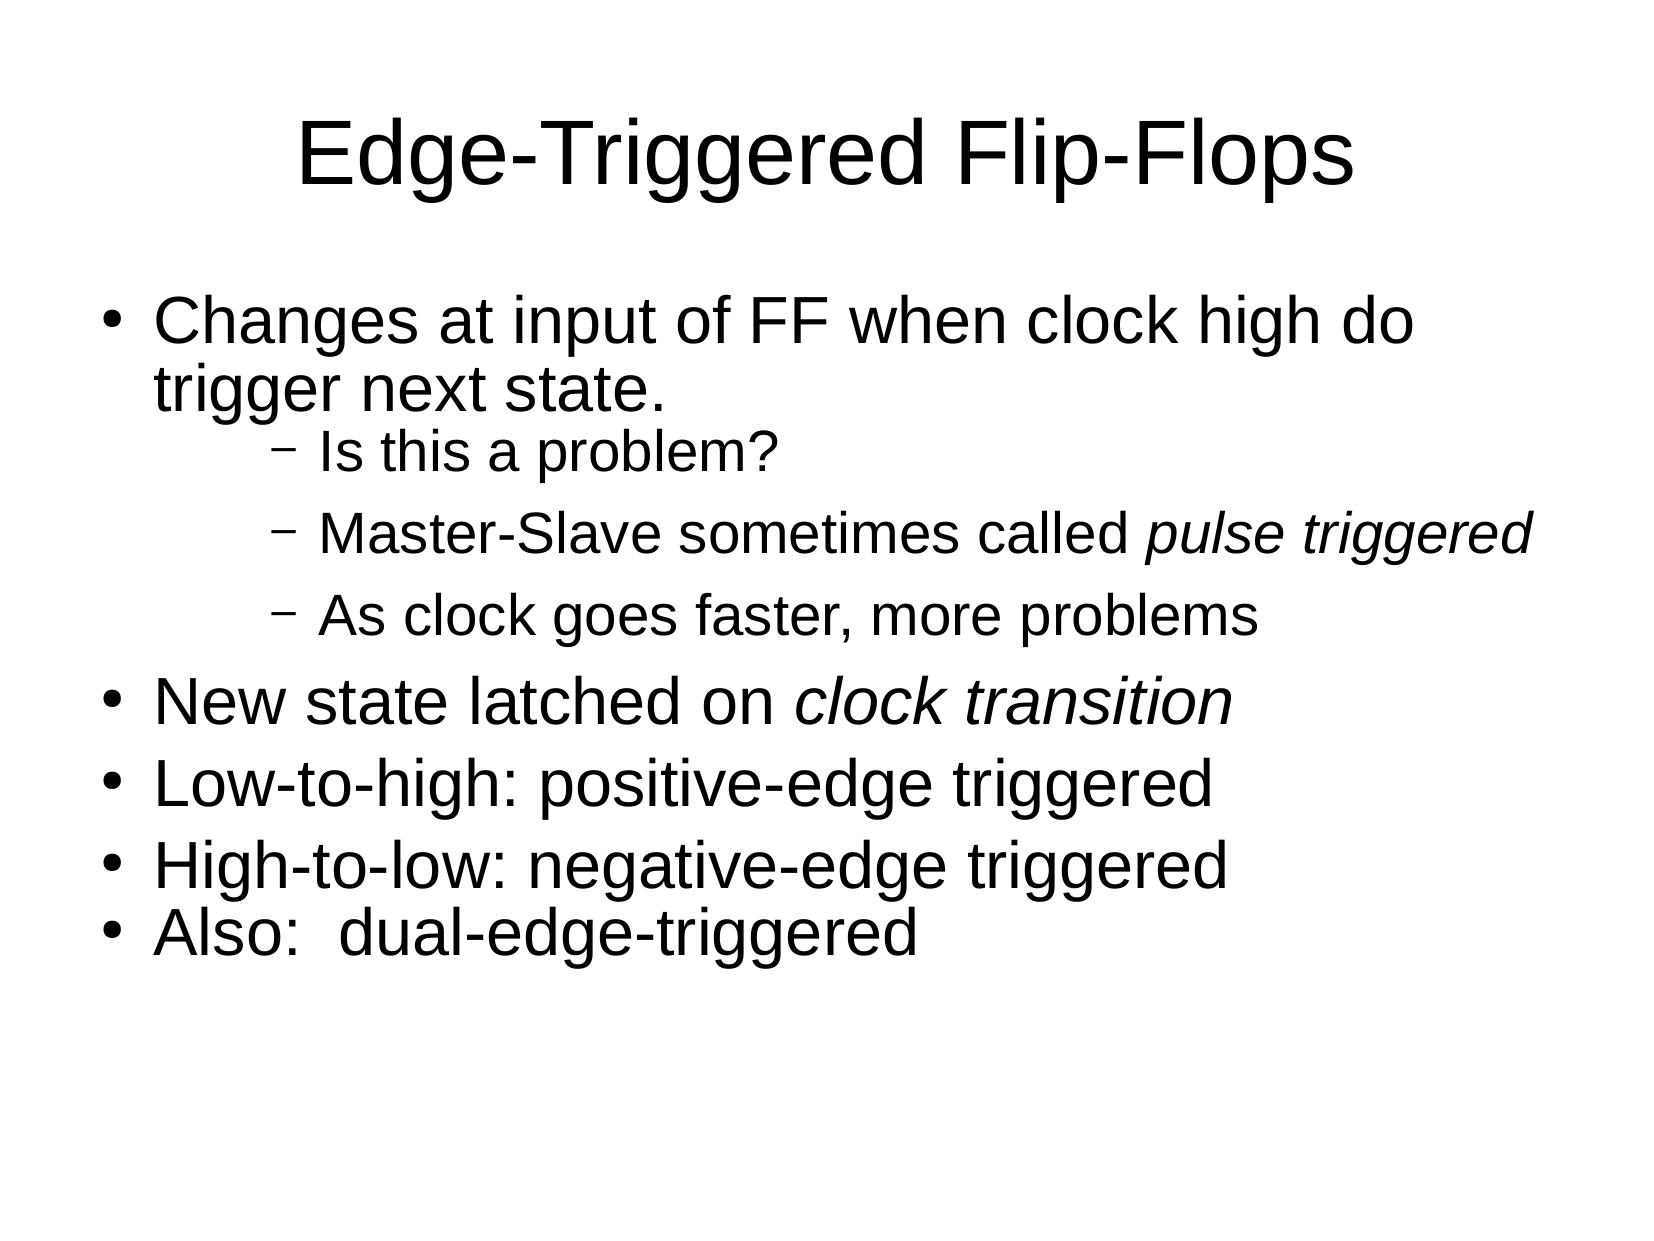

# Edge-Triggered Flip-Flops
Changes at input of FF when clock high do trigger next state.
Is this a problem?
Master-Slave sometimes called pulse triggered
As clock goes faster, more problems
New state latched on clock transition
Low-to-high: positive-edge triggered
High-to-low: negative-edge triggered
Also: dual-edge-triggered